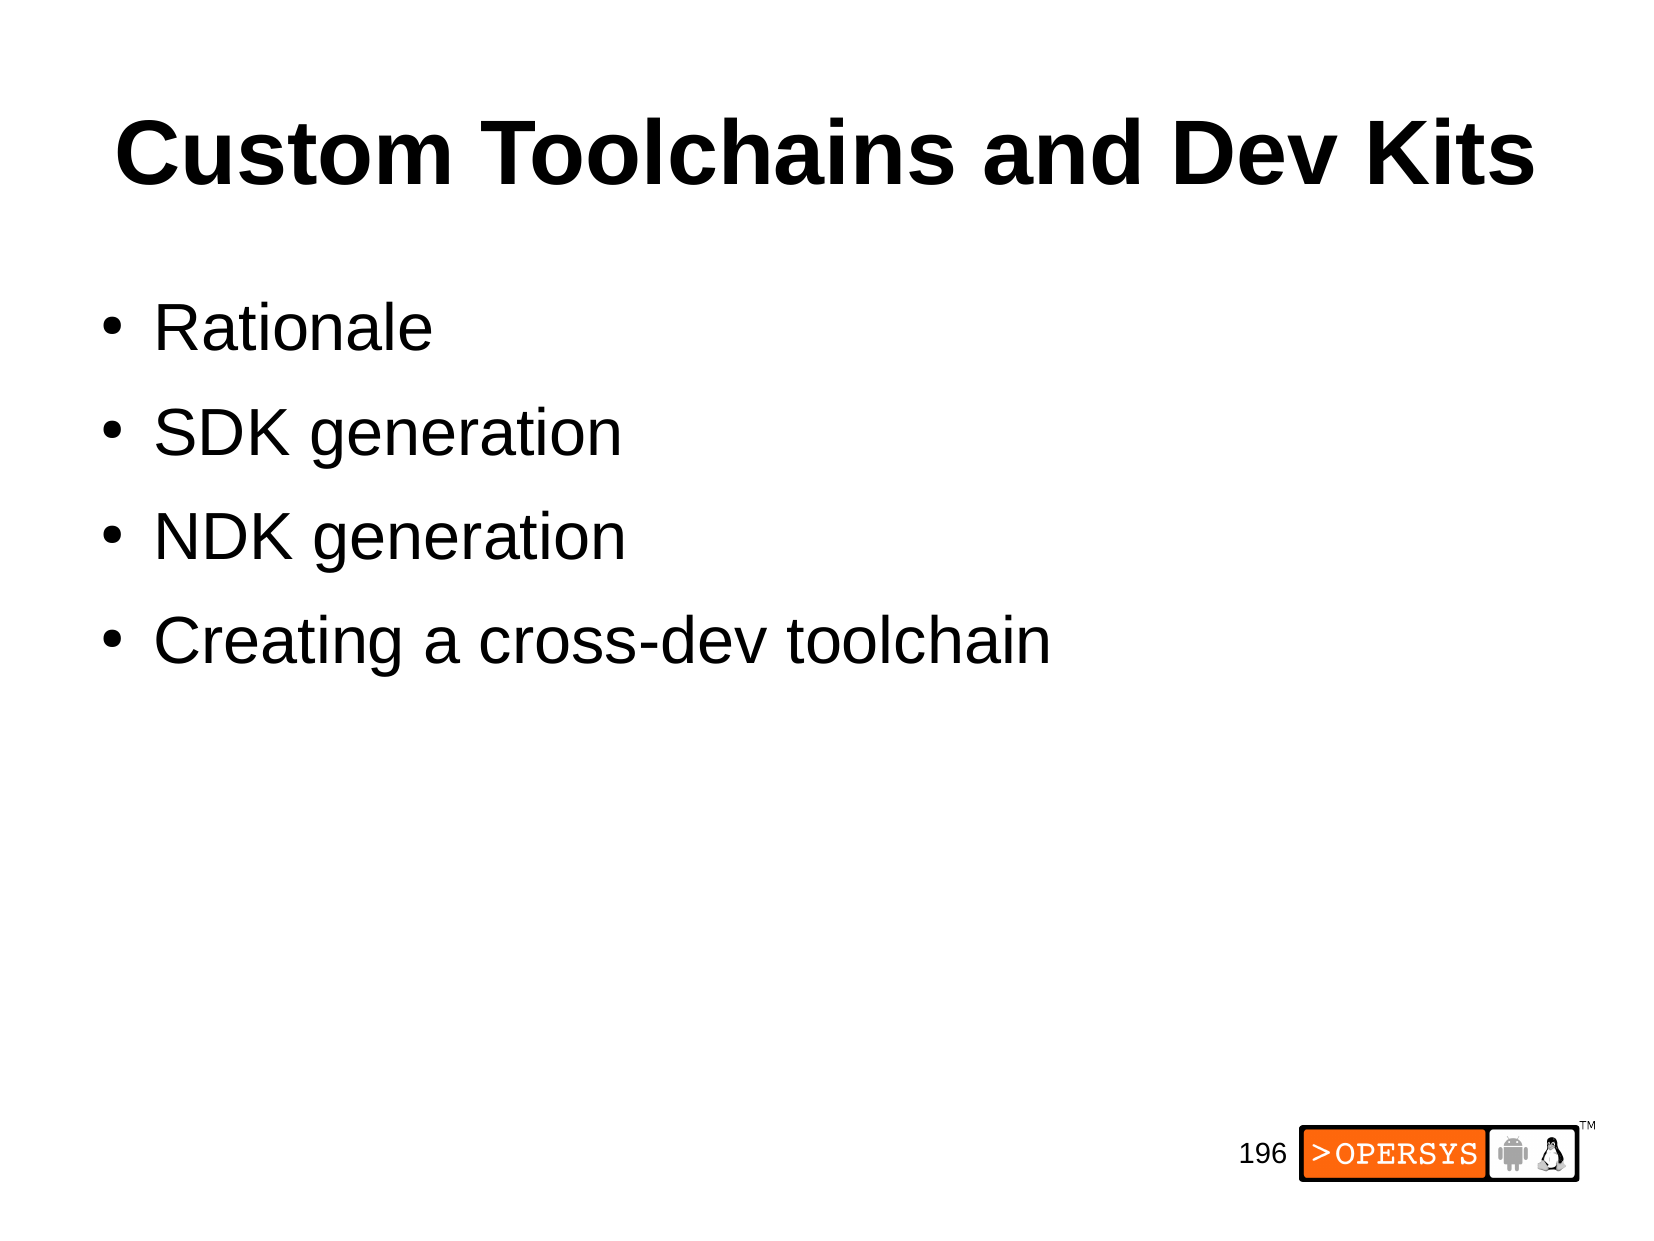

# Custom Toolchains and Dev Kits
Rationale
SDK generation
NDK generation
Creating a cross-dev toolchain